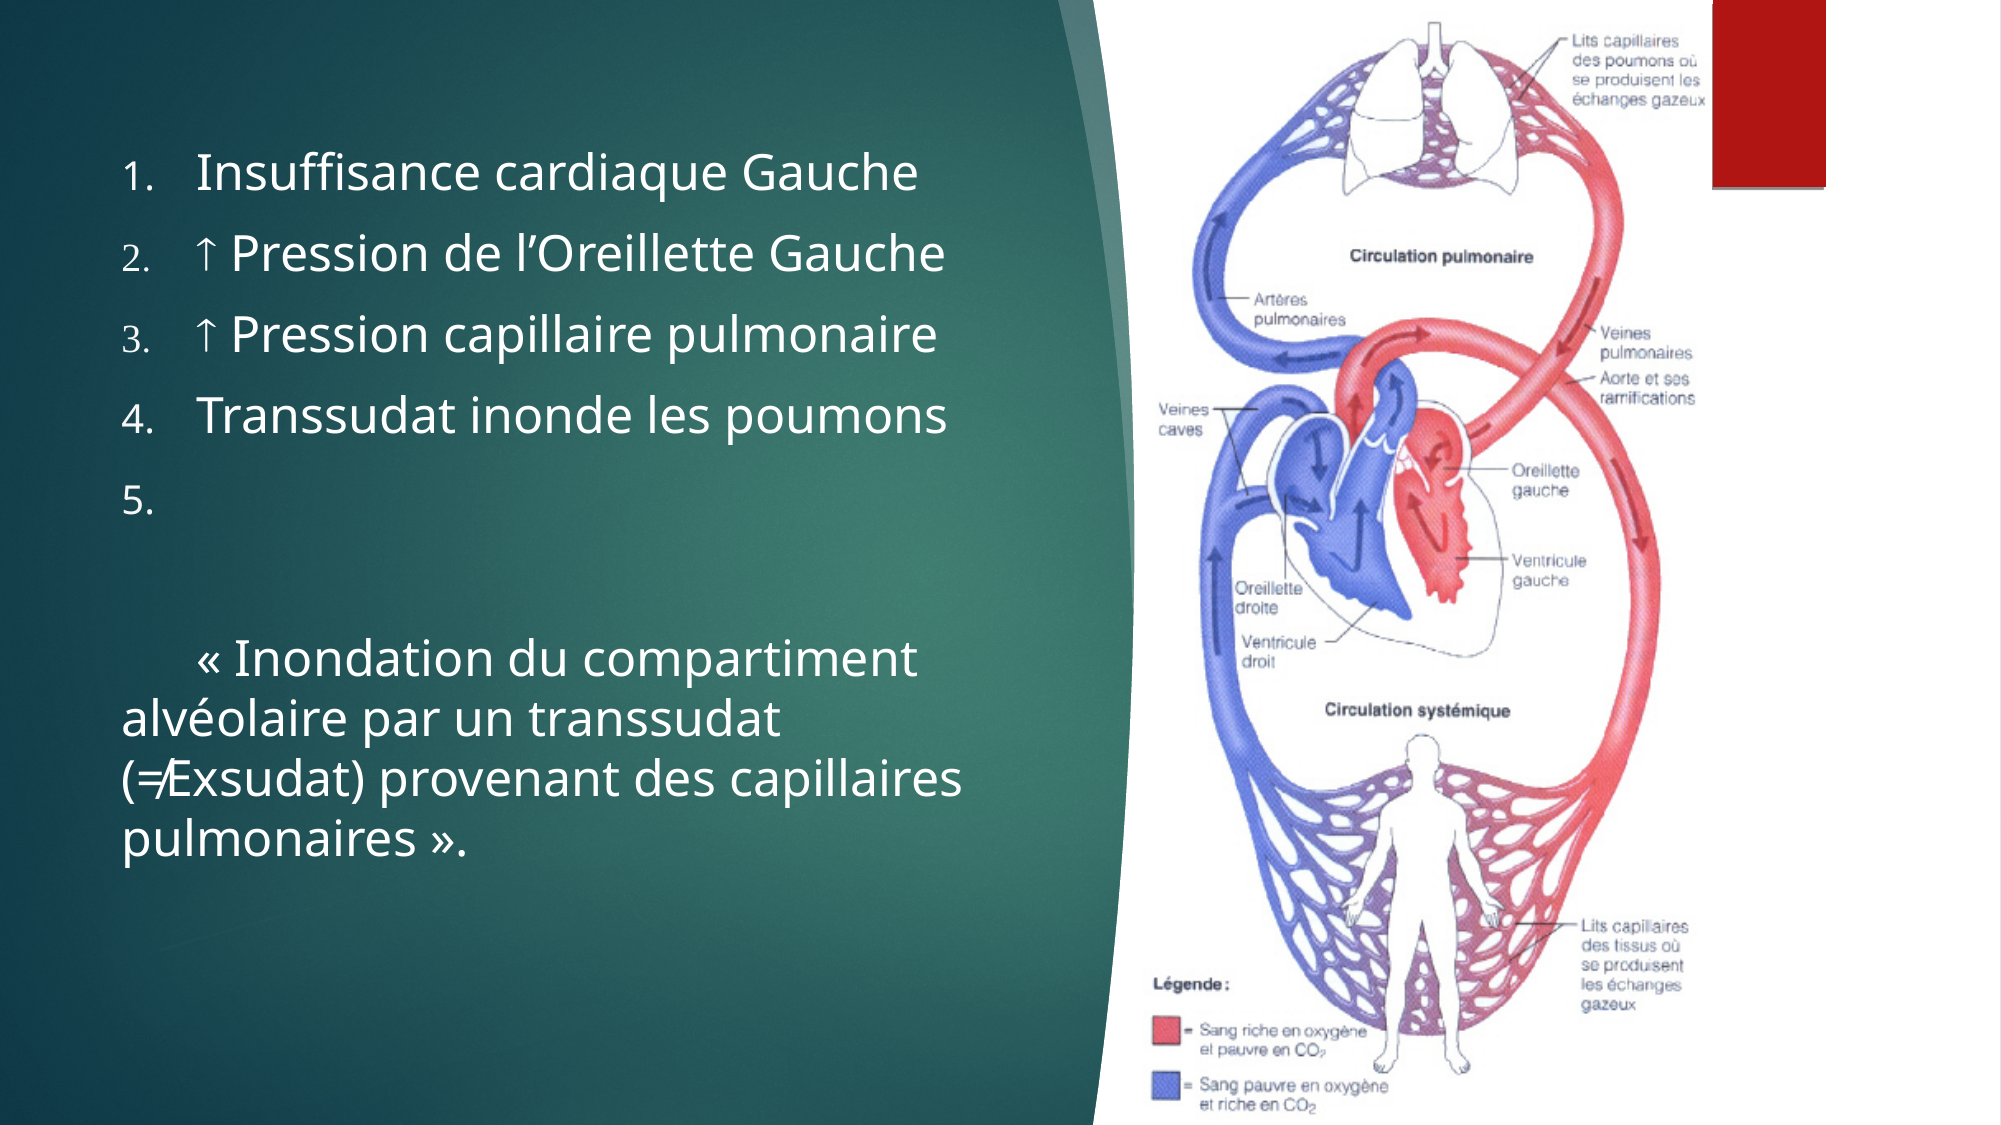

# Insuffisance cardiaque Gauche
 Pression de l’Oreillette Gauche
 Pression capillaire pulmonaire
Transsudat inonde les poumons
	« Inondation du compartiment alvéolaire par un transsudat (≠Exsudat) provenant des capillaires pulmonaires ».